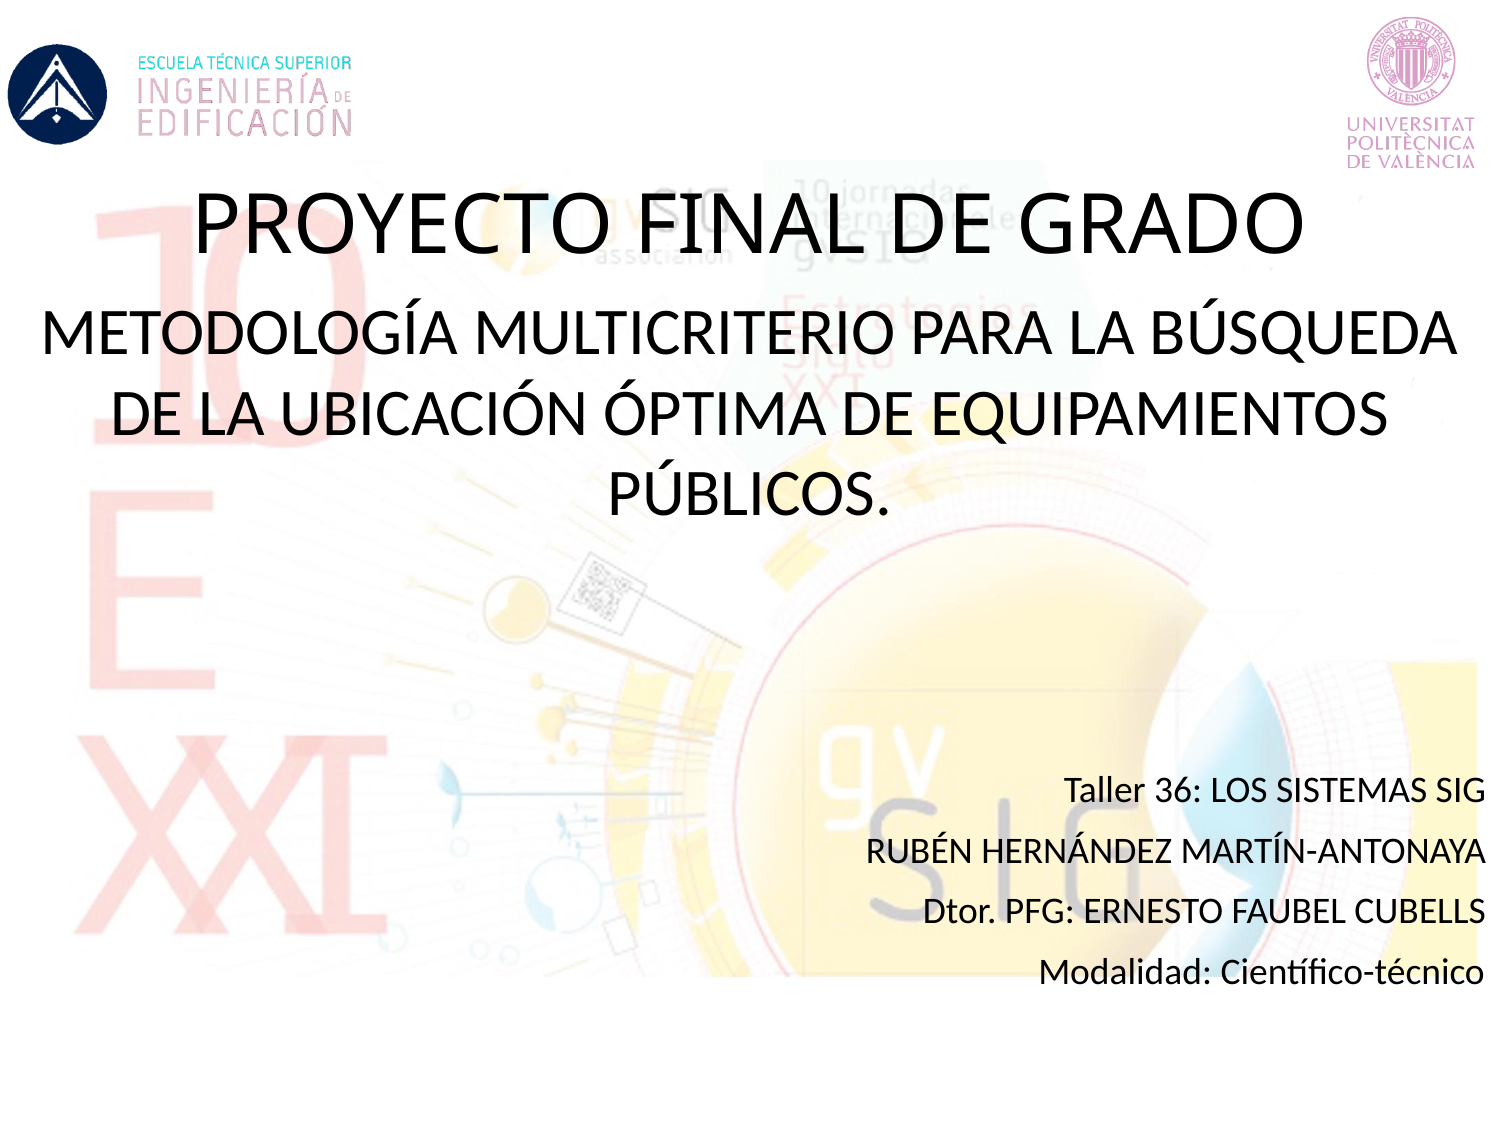

#
PROYECTO FINAL DE GRADO
METODOLOGÍA MULTICRITERIO PARA LA BÚSQUEDA DE LA UBICACIÓN ÓPTIMA DE EQUIPAMIENTOS PÚBLICOS.
Taller 36: LOS SISTEMAS SIG
RUBÉN HERNÁNDEZ MARTÍN-ANTONAYA
Dtor. PFG: ERNESTO FAUBEL CUBELLS
Modalidad: Científico-técnico